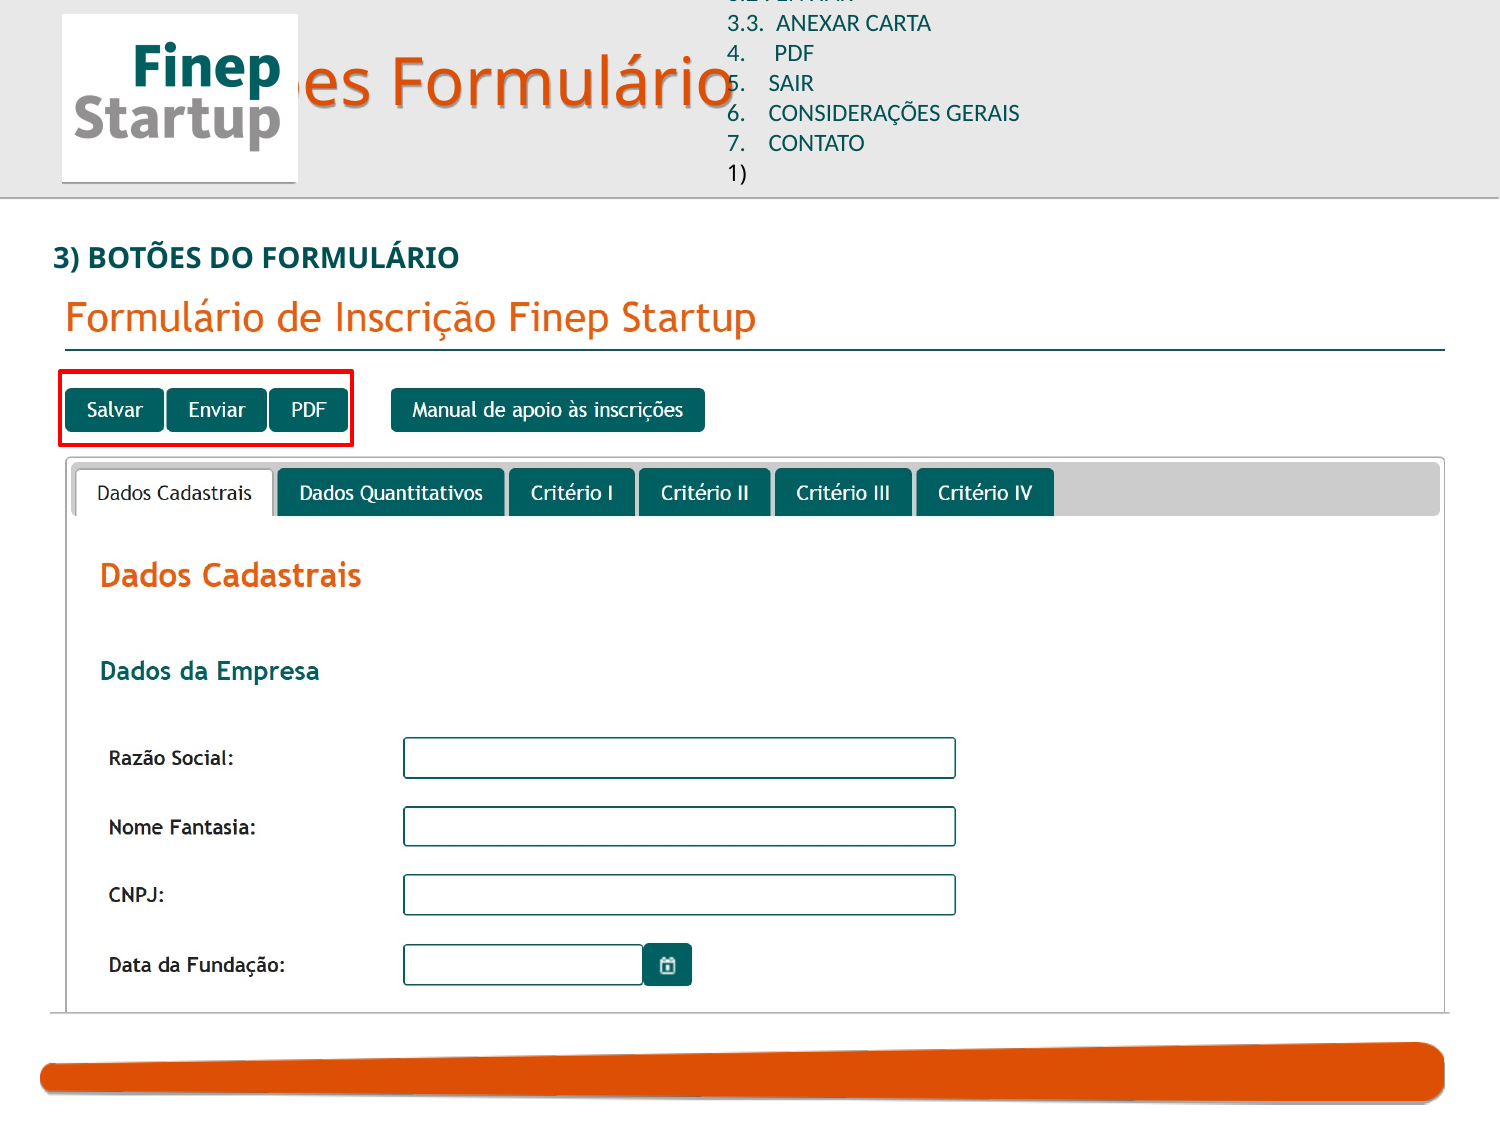

1. 1º ACESSO
2. CADASTRO
3. BOTÕES DO FORMULÁRIO
3.1. SALVAR
3.2 . ENVIAR
3.3. ANEXAR CARTA
4. PDF
5. SAIR
6. CONSIDERAÇÕES GERAIS
7. CONTATO
# 3. Botões Formulário
4) CONSIDERAÇÕES GERAIS
1) 1º ACESSO
3) BOTÕES DO FORMULÁRIO
3.3) ANEXAR CARTA
3) BOTÕES DO FORMULÁRIO
2) CADASTRO
3.1) SALVAR
3.4) PDF
5) CONTATO
3.5) SAIR
3.2) ENVIAR